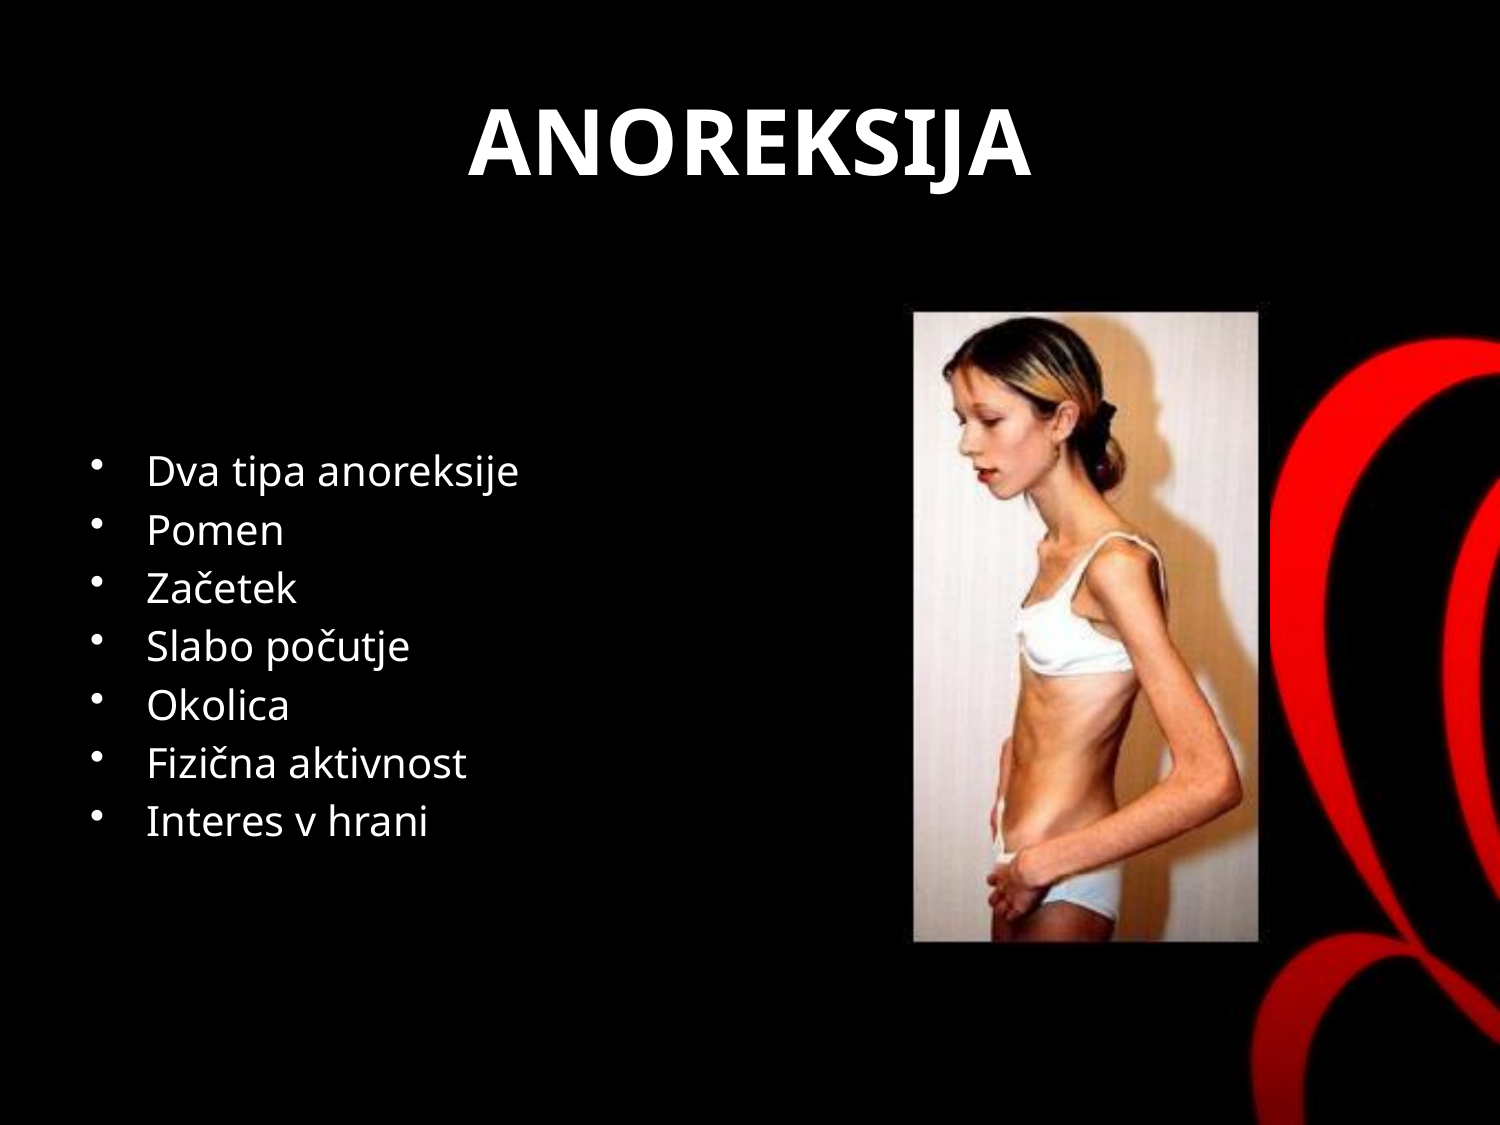

# ANOREKSIJA
Dva tipa anoreksije
Pomen
Začetek
Slabo počutje
Okolica
Fizična aktivnost
Interes v hrani